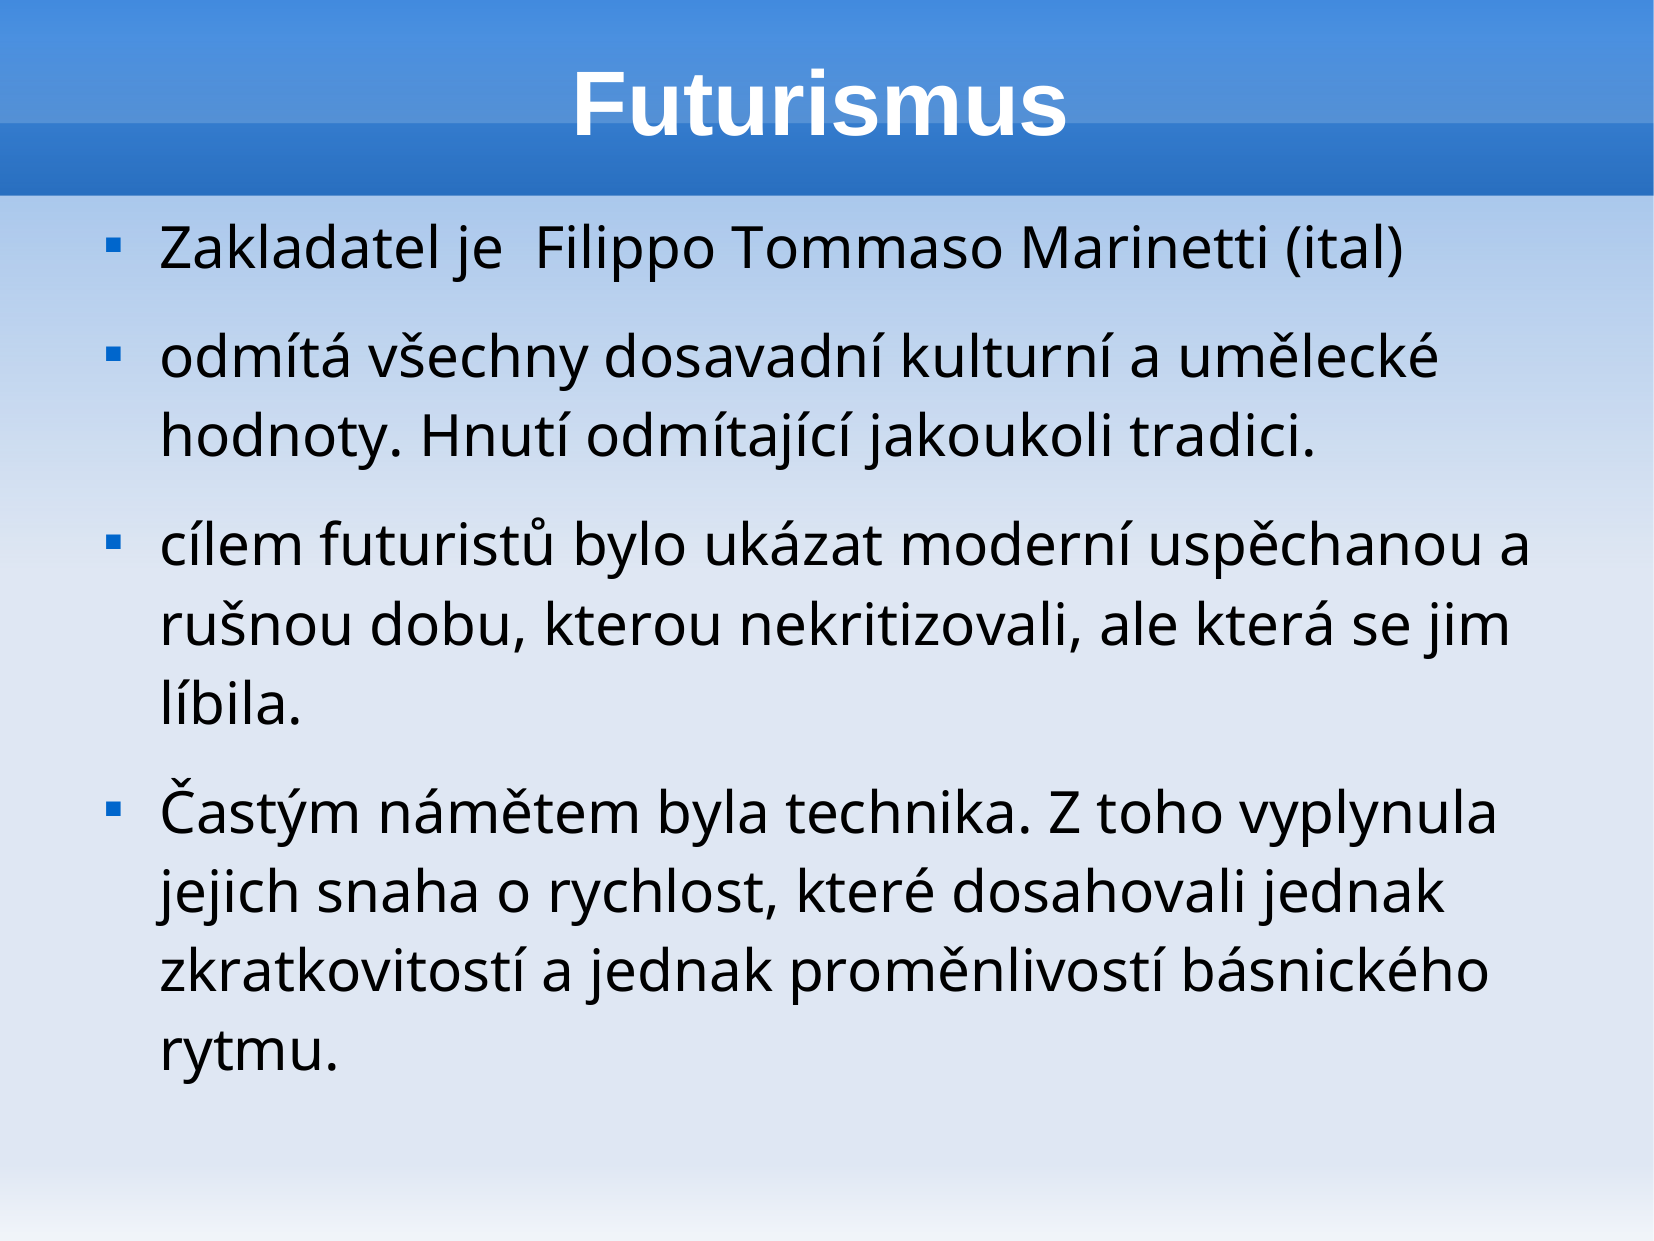

# Futurismus
Zakladatel je Filippo Tommaso Marinetti (ital)
odmítá všechny dosavadní kulturní a umělecké hodnoty. Hnutí odmítající jakoukoli tradici.
cílem futuristů bylo ukázat moderní uspěchanou a rušnou dobu, kterou nekritizovali, ale která se jim líbila.
Častým námětem byla technika. Z toho vyplynula jejich snaha o rychlost, které dosahovali jednak zkratkovitostí a jednak proměnlivostí básnického rytmu.